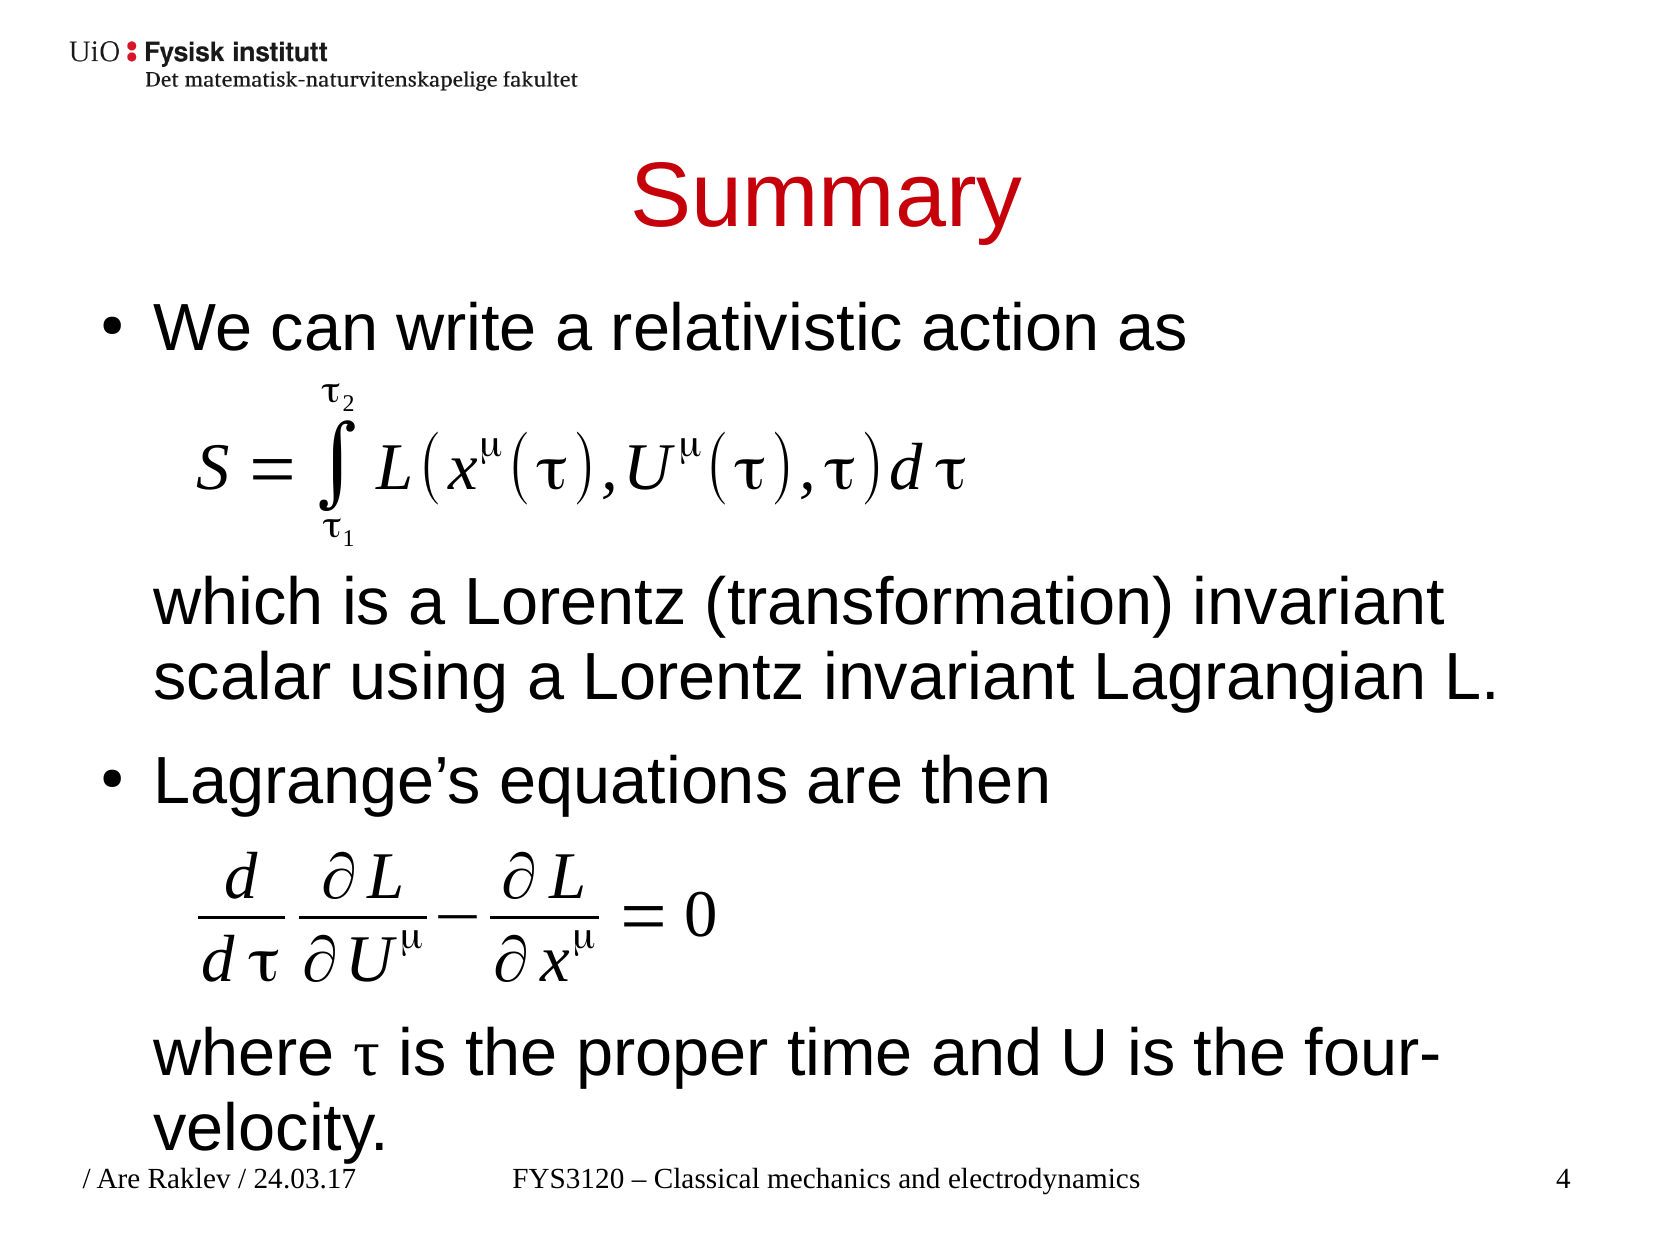

# Summary
We can write a relativistic action as
which is a Lorentz (transformation) invariant scalar using a Lorentz invariant Lagrangian L.
Lagrange’s equations are then
where τ is the proper time and U is the four-velocity.
/ Are Raklev / 24.03.17
FYS3120 – Classical mechanics and electrodynamics
4